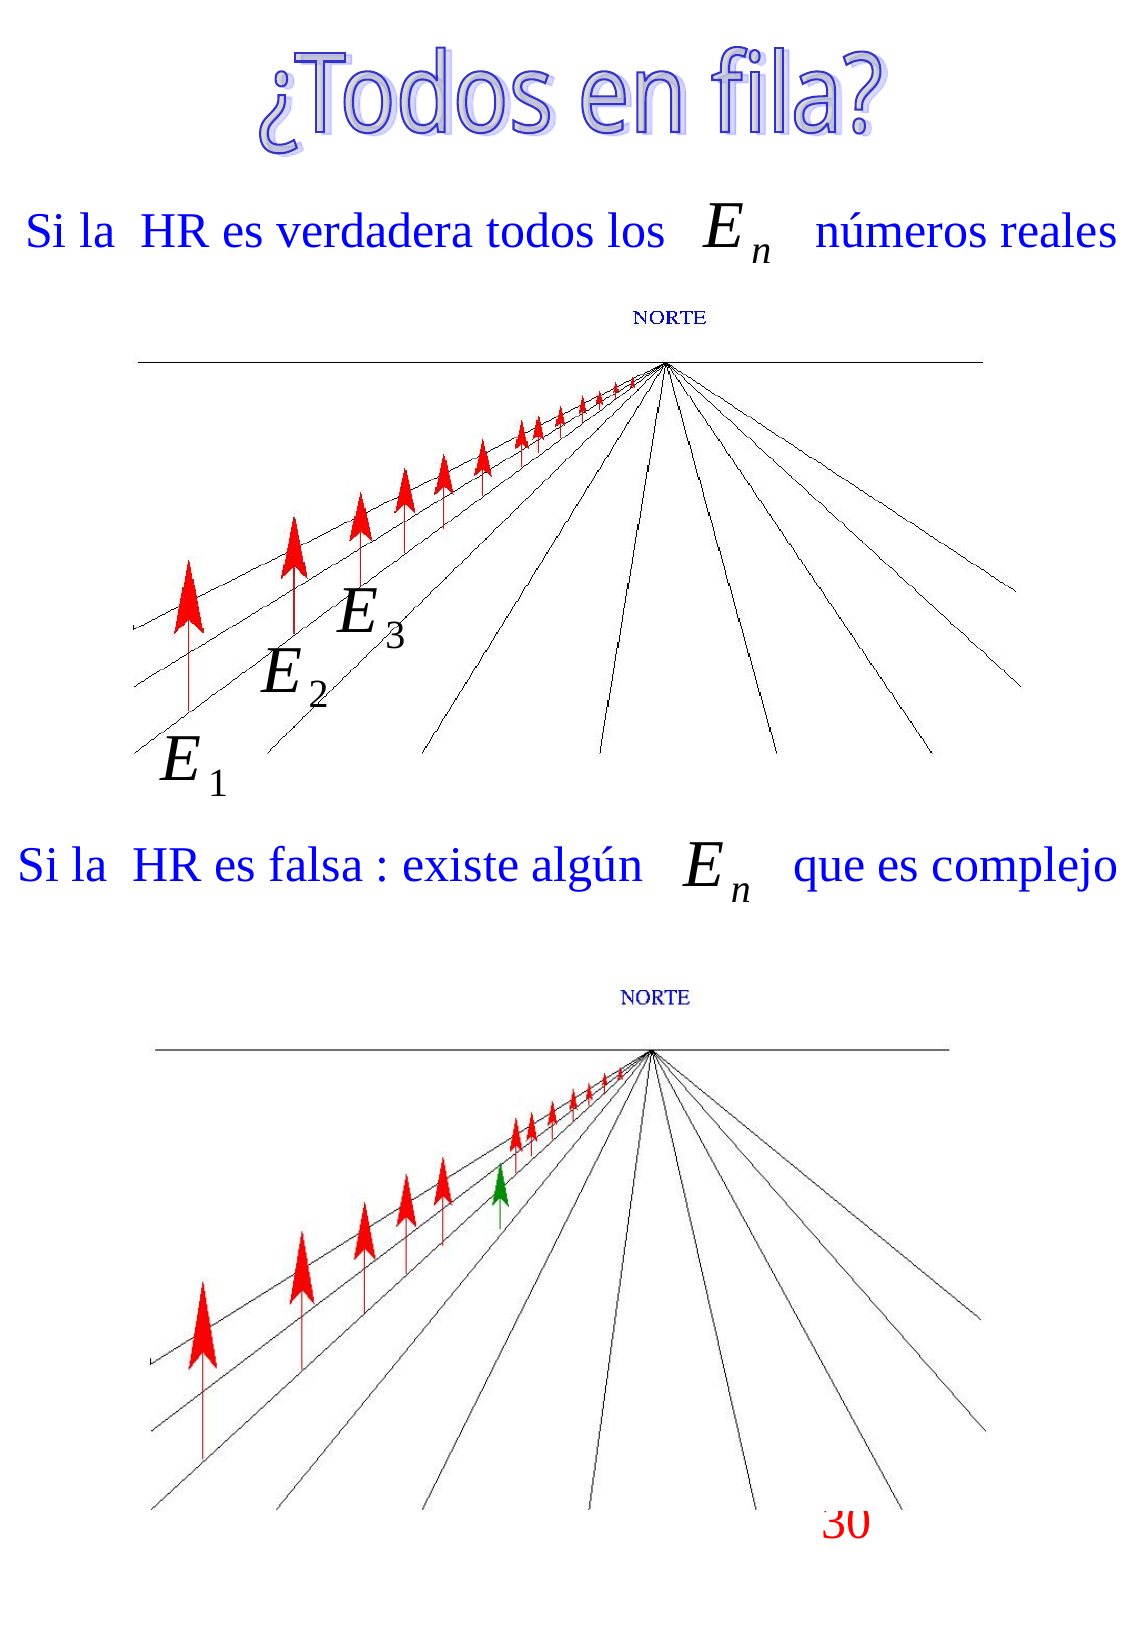

¿Todos en fila?
Si la HR es verdadera todos los números reales
Si la HR es falsa : existe algún que es complejo